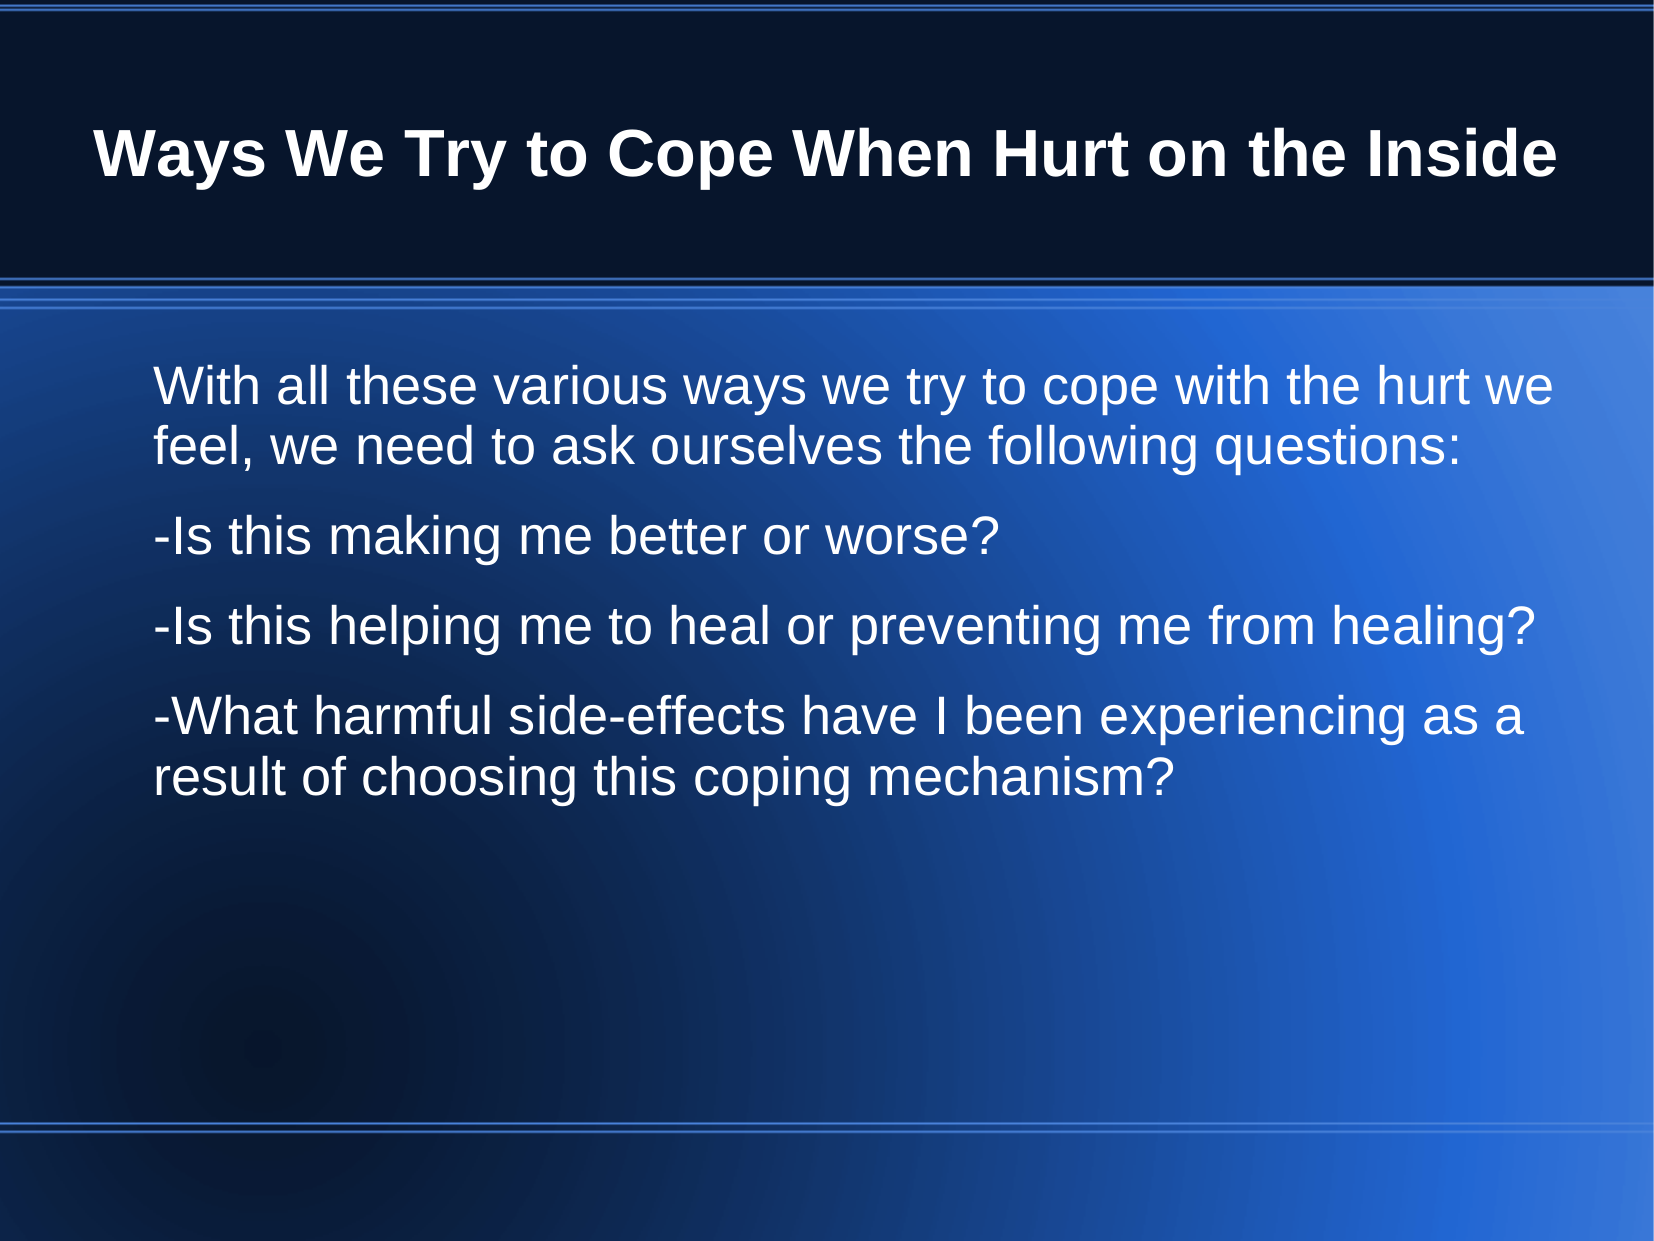

# Ways We Try to Cope When Hurt on the Inside
With all these various ways we try to cope with the hurt we feel, we need to ask ourselves the following questions:
-Is this making me better or worse?
-Is this helping me to heal or preventing me from healing?
-What harmful side-effects have I been experiencing as a result of choosing this coping mechanism?